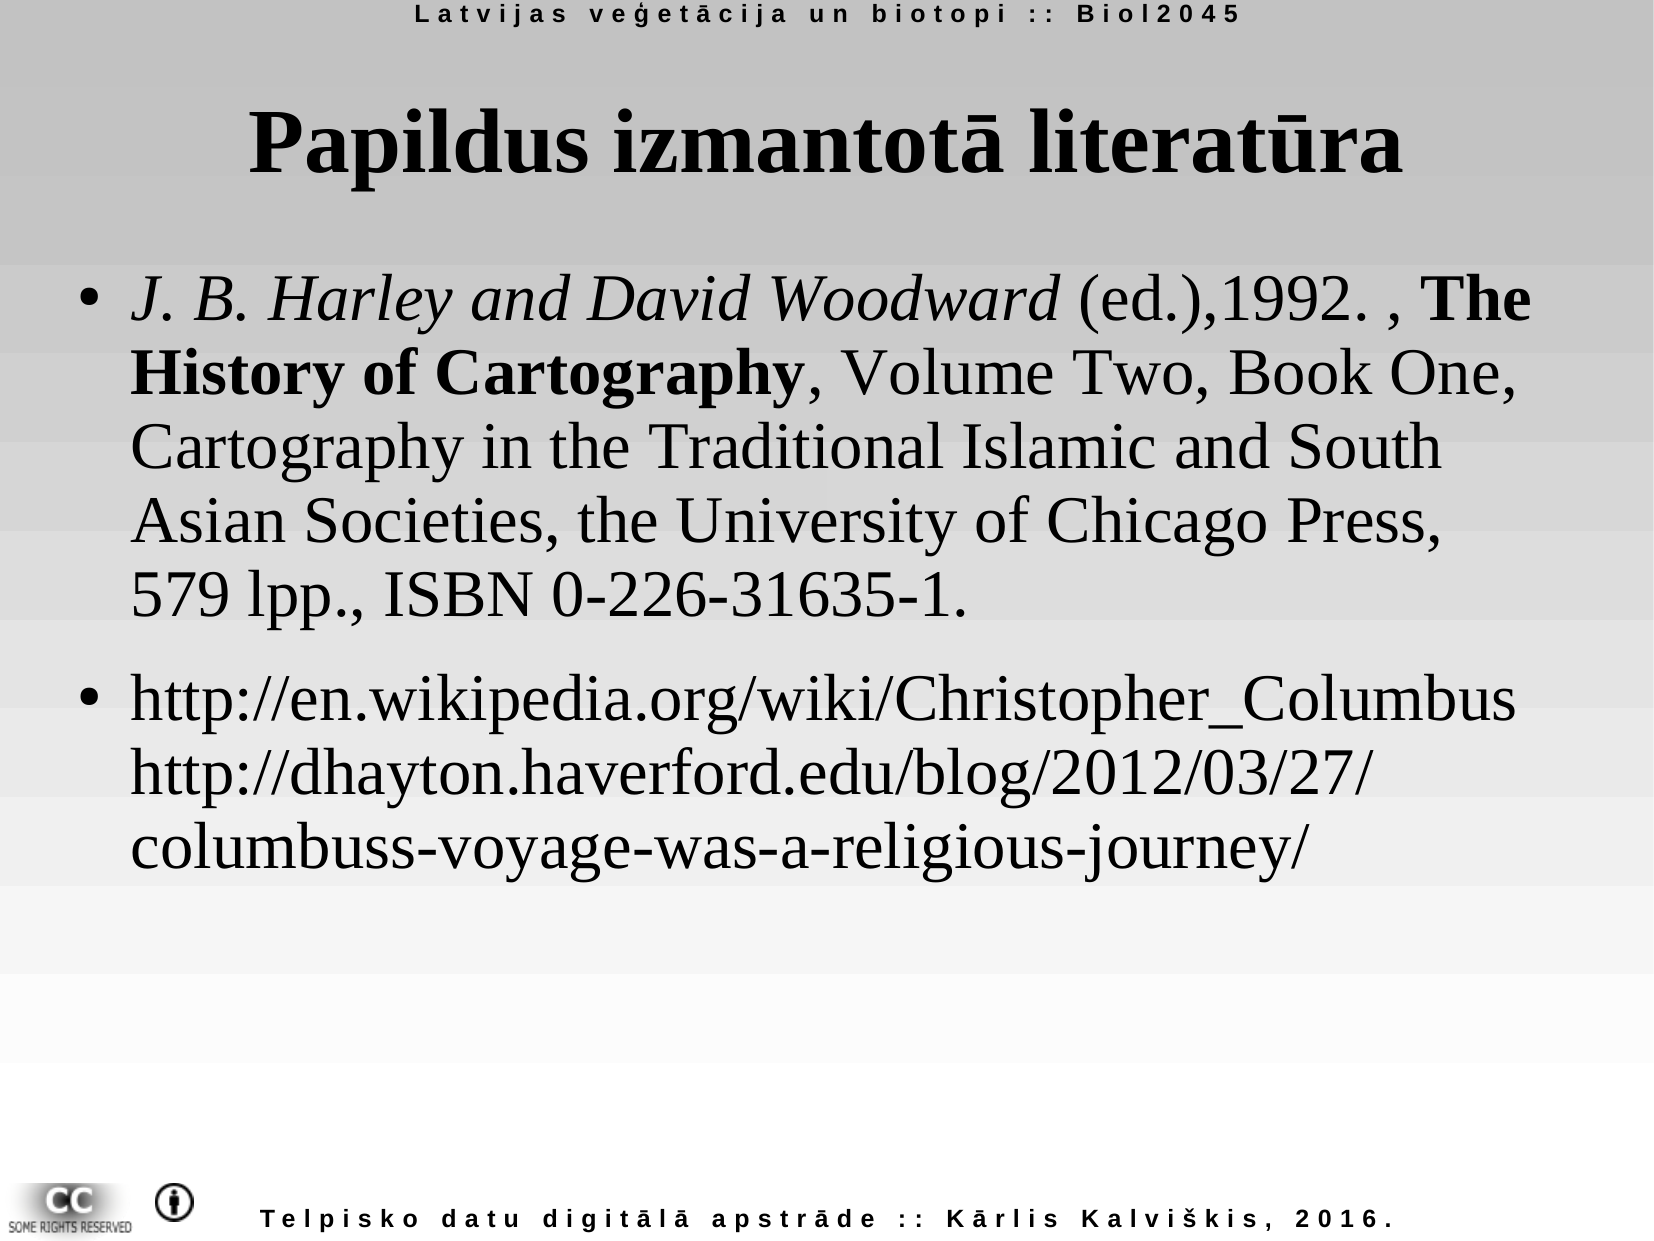

# Papildus izmantotā literatūra
J. B. Harley and David Woodward (ed.),1992. , The History of Cartography, Volume Two, Book One, Cartography in the Traditional Islamic and South Asian Societies, the University of Chicago Press, 579 lpp., ISBN 0-226-31635-1.
http://en.wikipedia.org/wiki/Christopher_Columbus
http://dhayton.haverford.edu/blog/2012/03/27/columbuss-voyage-was-a-religious-journey/